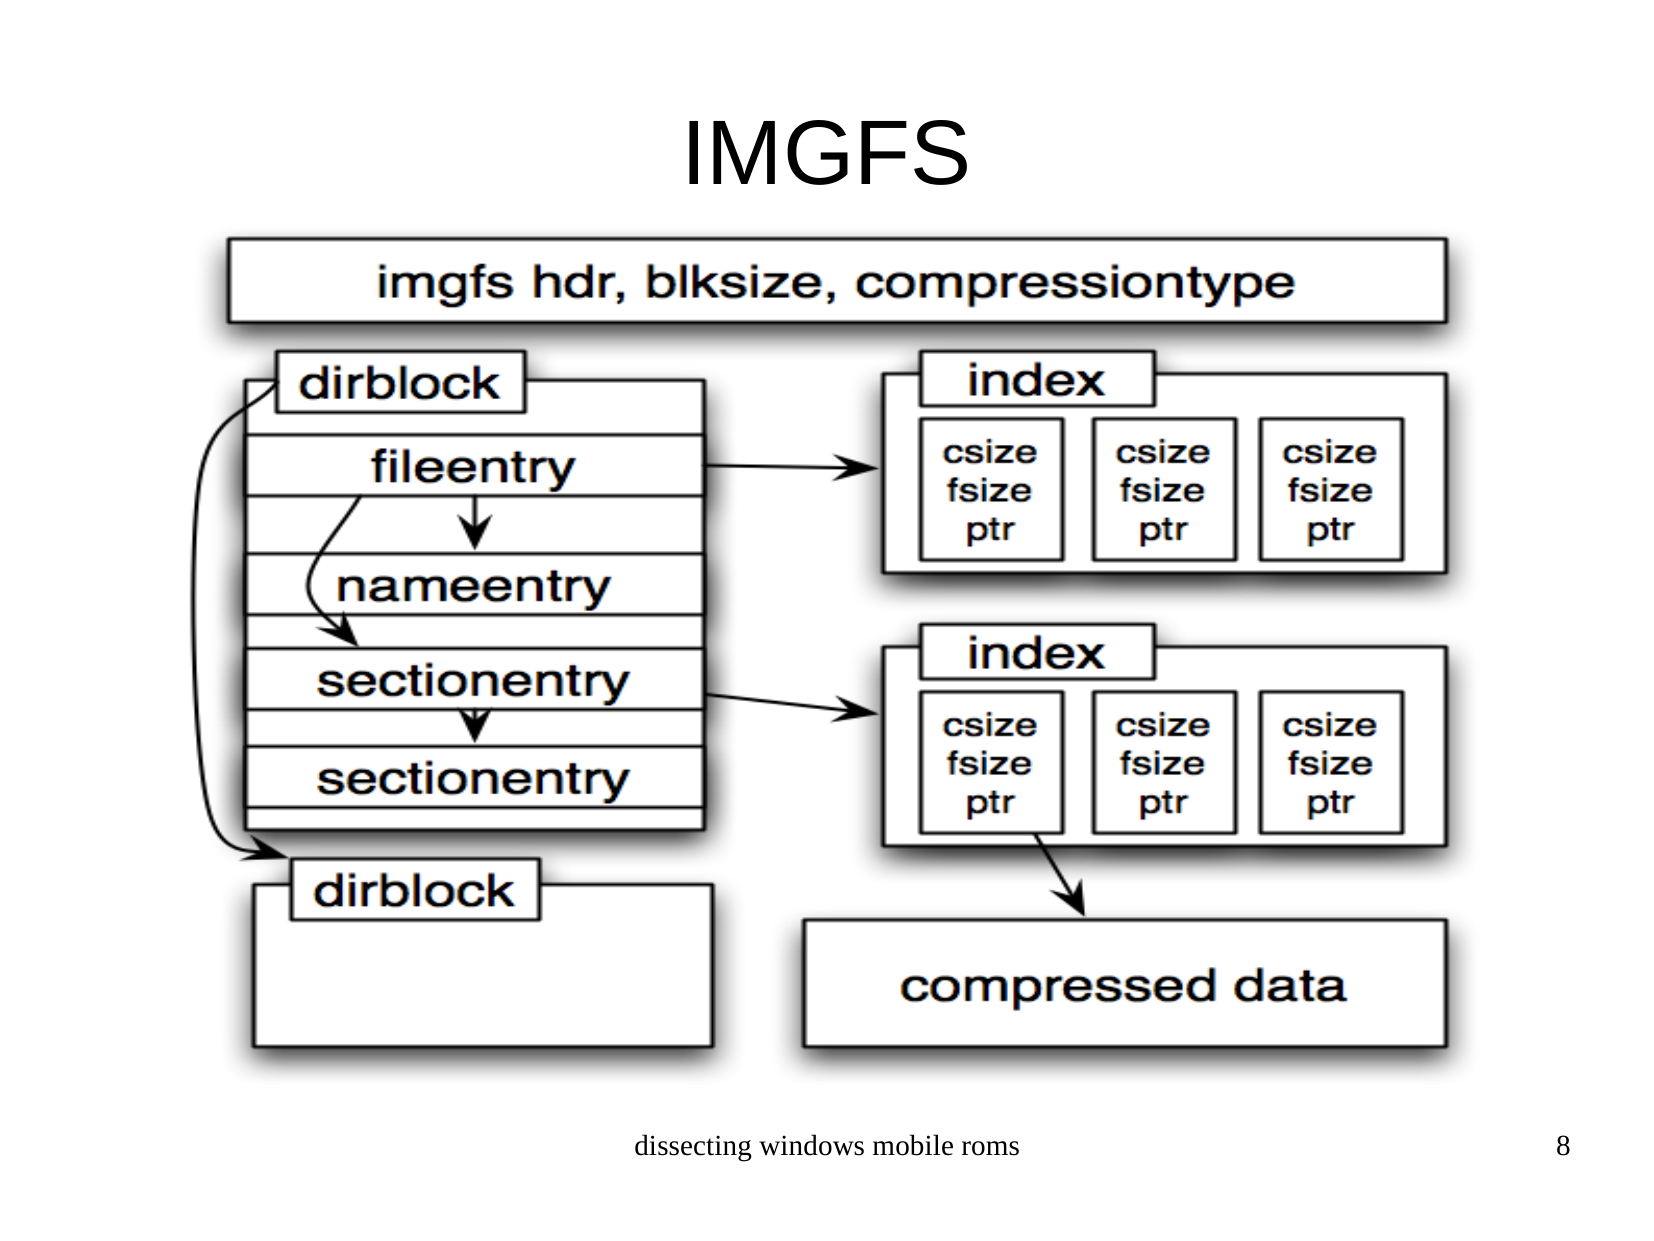

# IMGFS
dissecting windows mobile roms
8